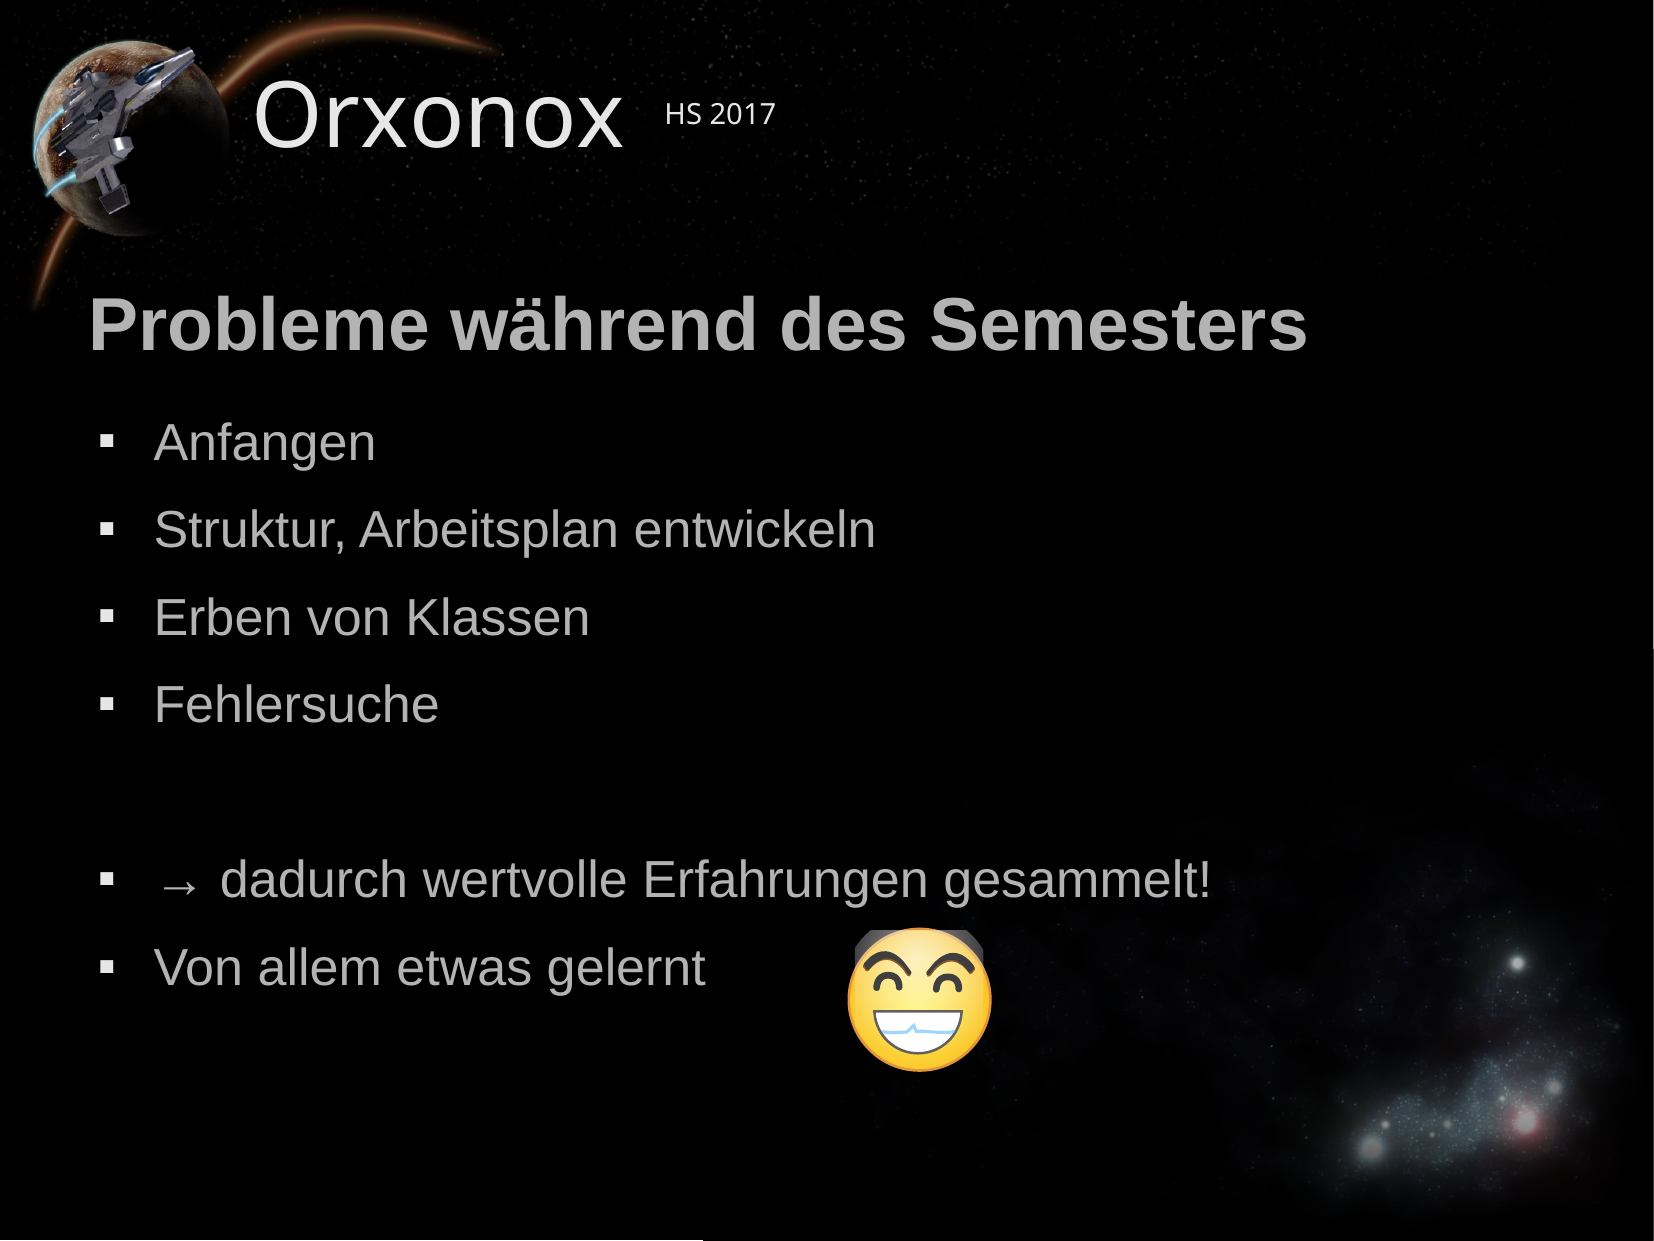

# Probleme während des Semesters
Anfangen
Struktur, Arbeitsplan entwickeln
Erben von Klassen
Fehlersuche
→ dadurch wertvolle Erfahrungen gesammelt!
Von allem etwas gelernt